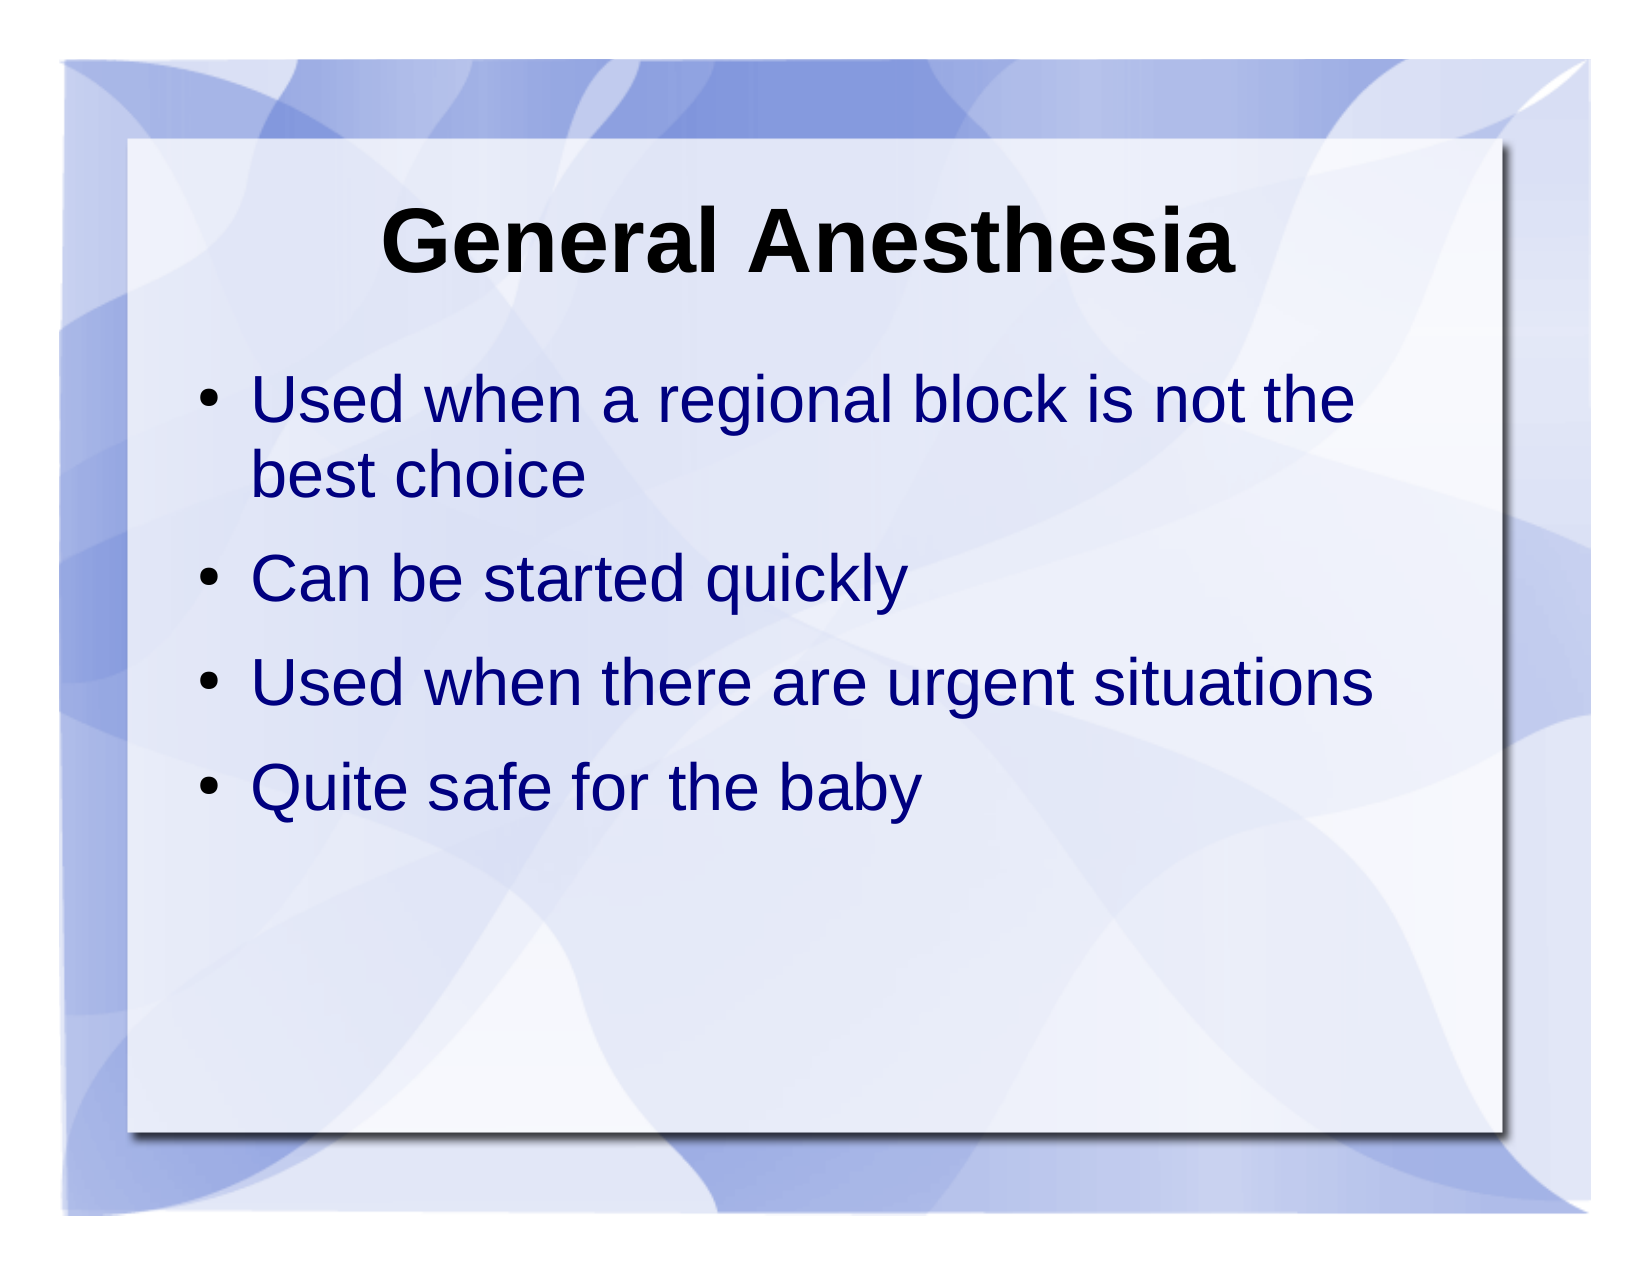

# General Anesthesia
Used when a regional block is not the best choice
Can be started quickly
Used when there are urgent situations
Quite safe for the baby